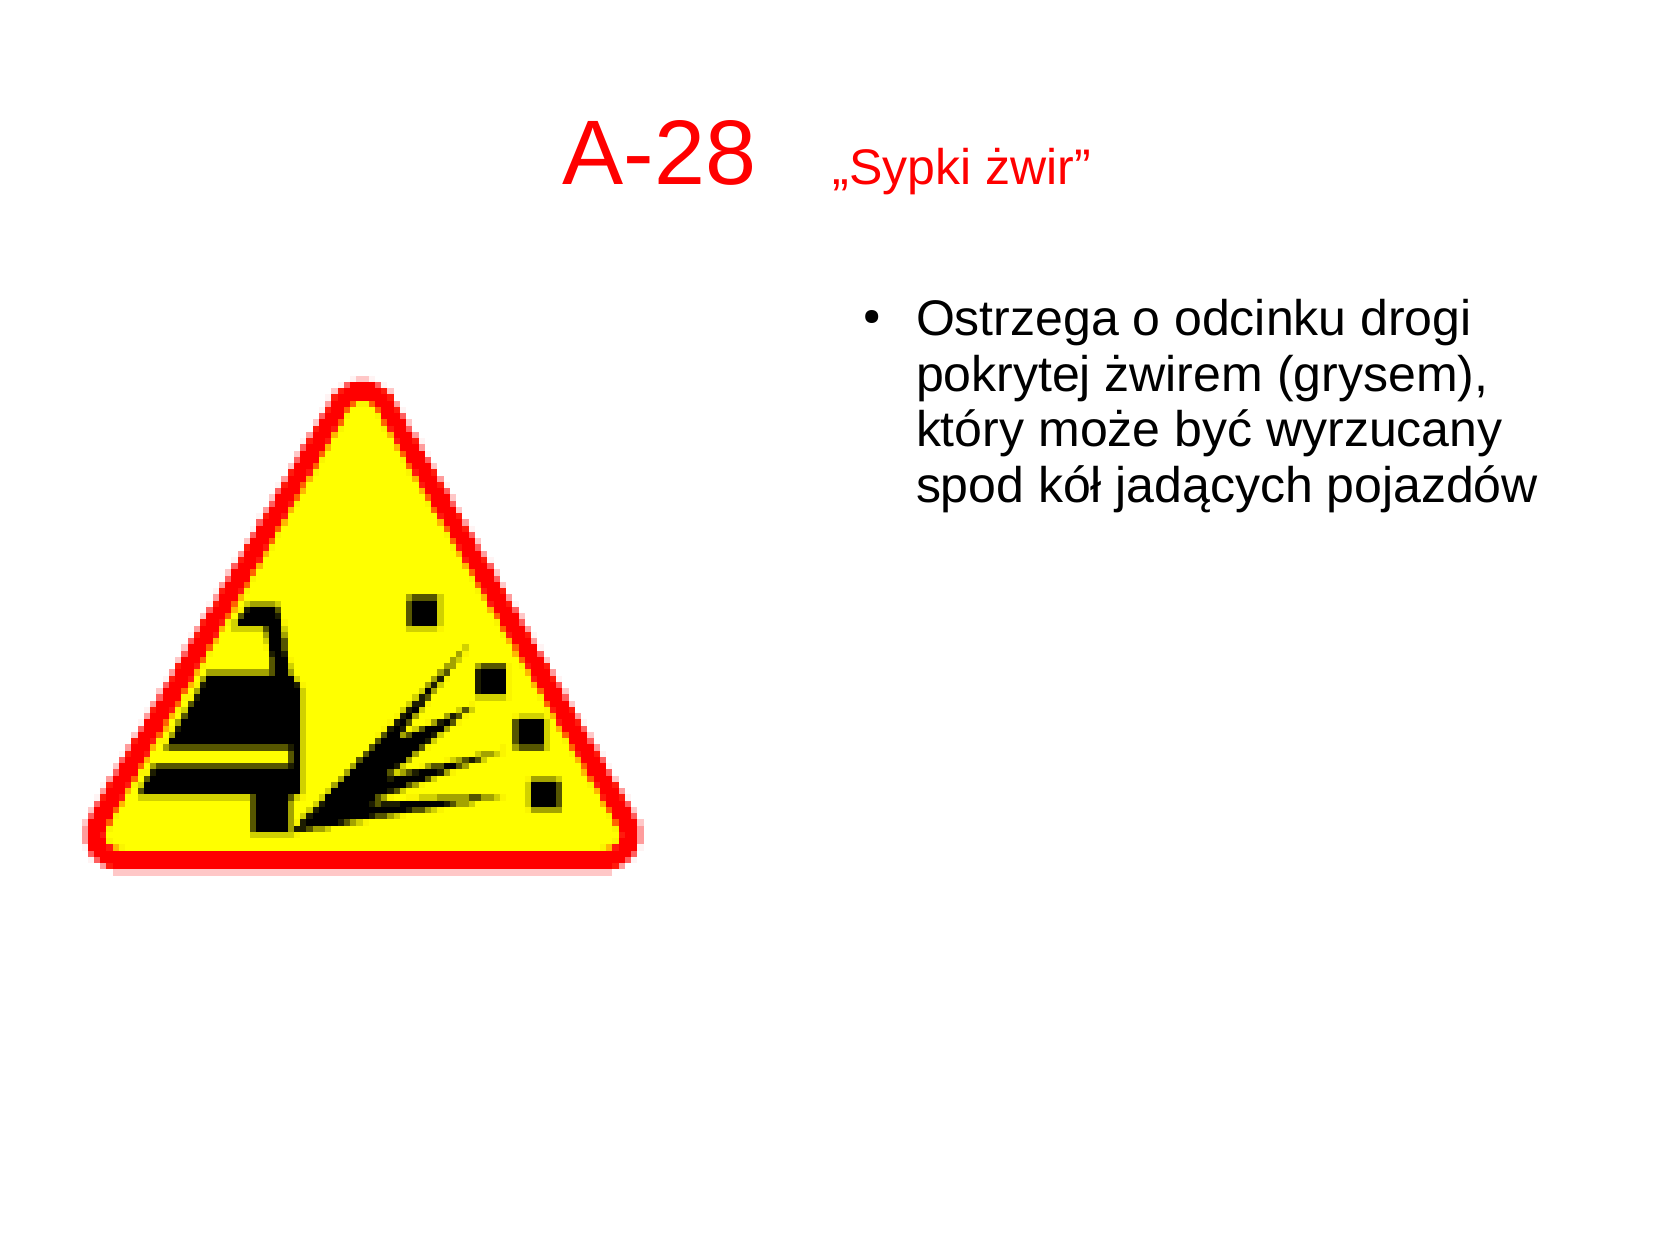

# A-28 „Sypki żwir”
Ostrzega o odcinku drogi pokrytej żwirem (grysem), który może być wyrzucany spod kół jadących pojazdów